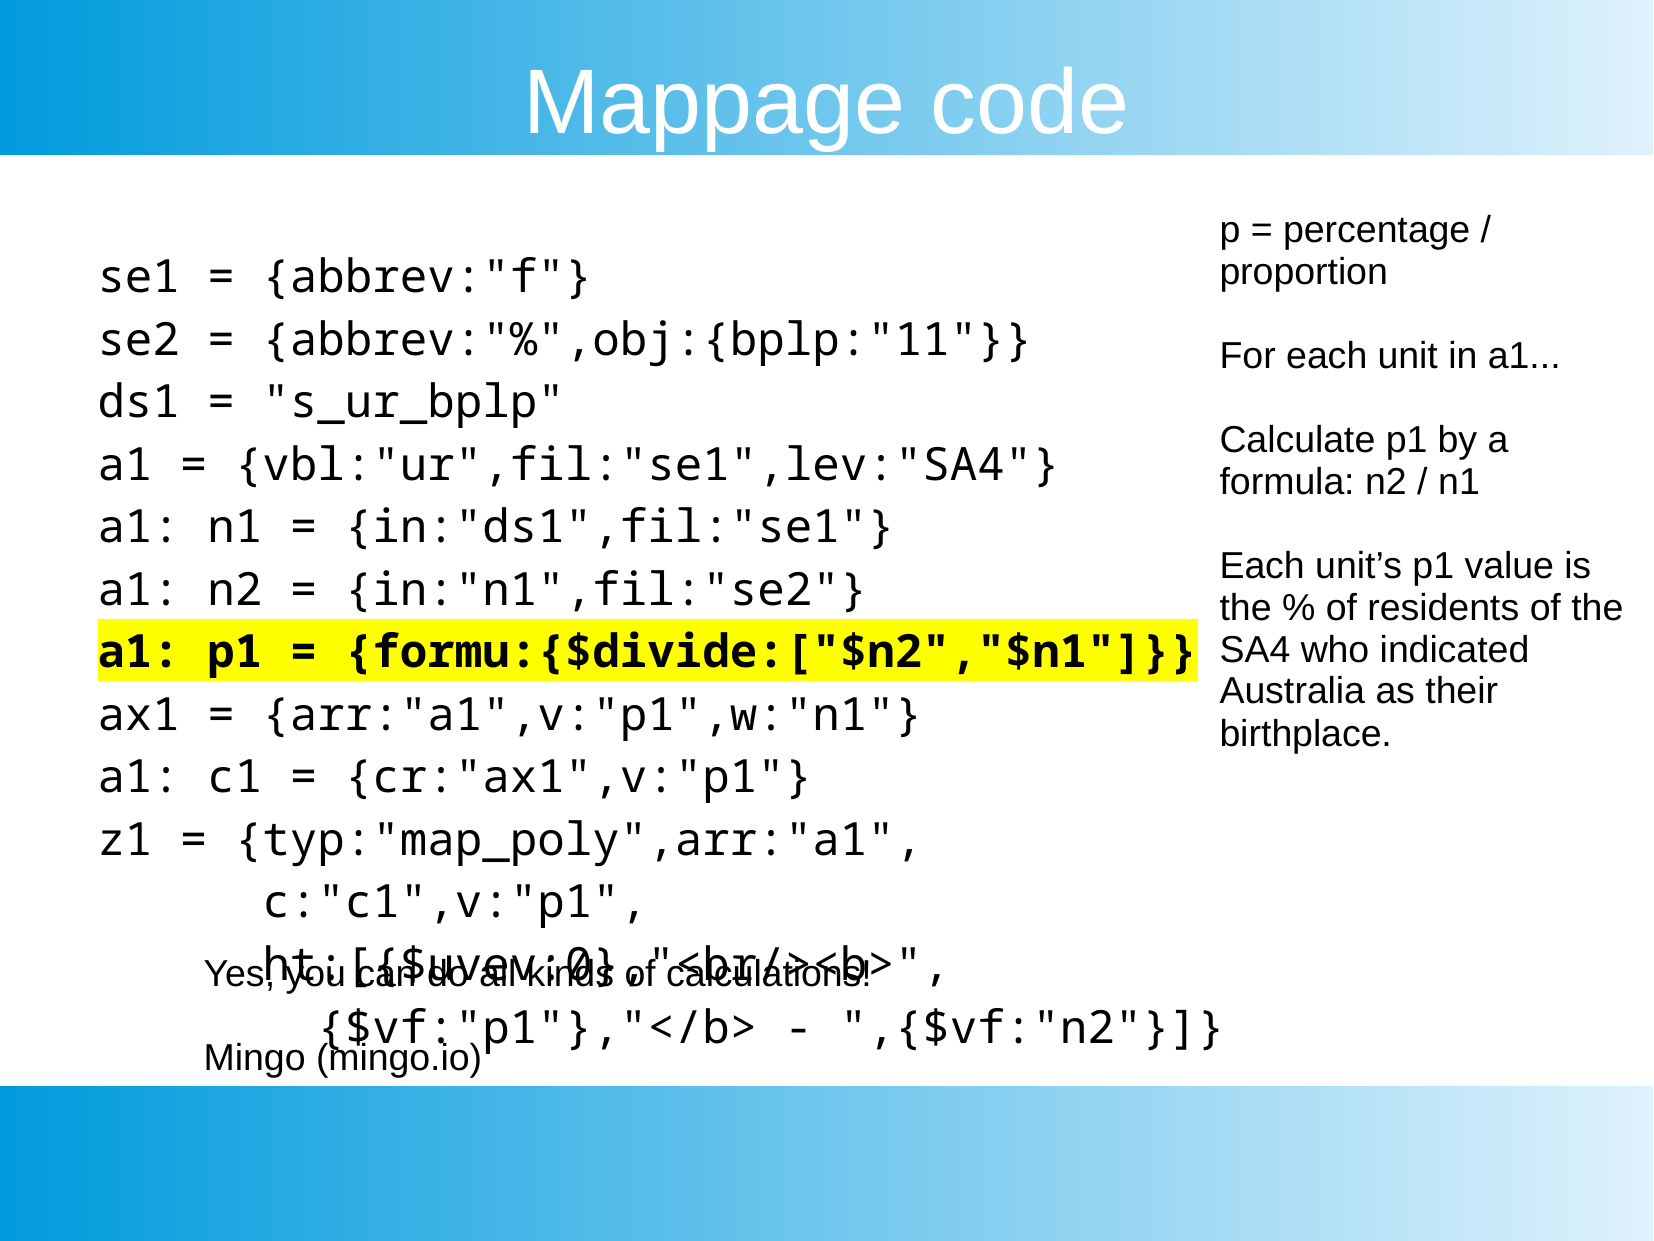

# Mappage code
p = percentage / proportion
For each unit in a1...
Calculate p1 by a formula: n2 / n1
Each unit’s p1 value is the % of residents of the SA4 who indicated Australia as their birthplace.
se1 = {abbrev:"f"}
se2 = {abbrev:"%",obj:{bplp:"11"}}
ds1 = "s_ur_bplp"
a1 = {vbl:"ur",fil:"se1",lev:"SA4"}
a1: n1 = {in:"ds1",fil:"se1"}
a1: n2 = {in:"n1",fil:"se2"}
a1: p1 = {formu:{$divide:["$n2","$n1"]}}
ax1 = {arr:"a1",v:"p1",w:"n1"}
a1: c1 = {cr:"ax1",v:"p1"}
z1 = {typ:"map_poly",arr:"a1",
 c:"c1",v:"p1",
 ht:[{$uvev:0},"<br/><b>",
 {$vf:"p1"},"</b> - ",{$vf:"n2"}]}
Yes, you can do all kinds of calculations!
Mingo (mingo.io)